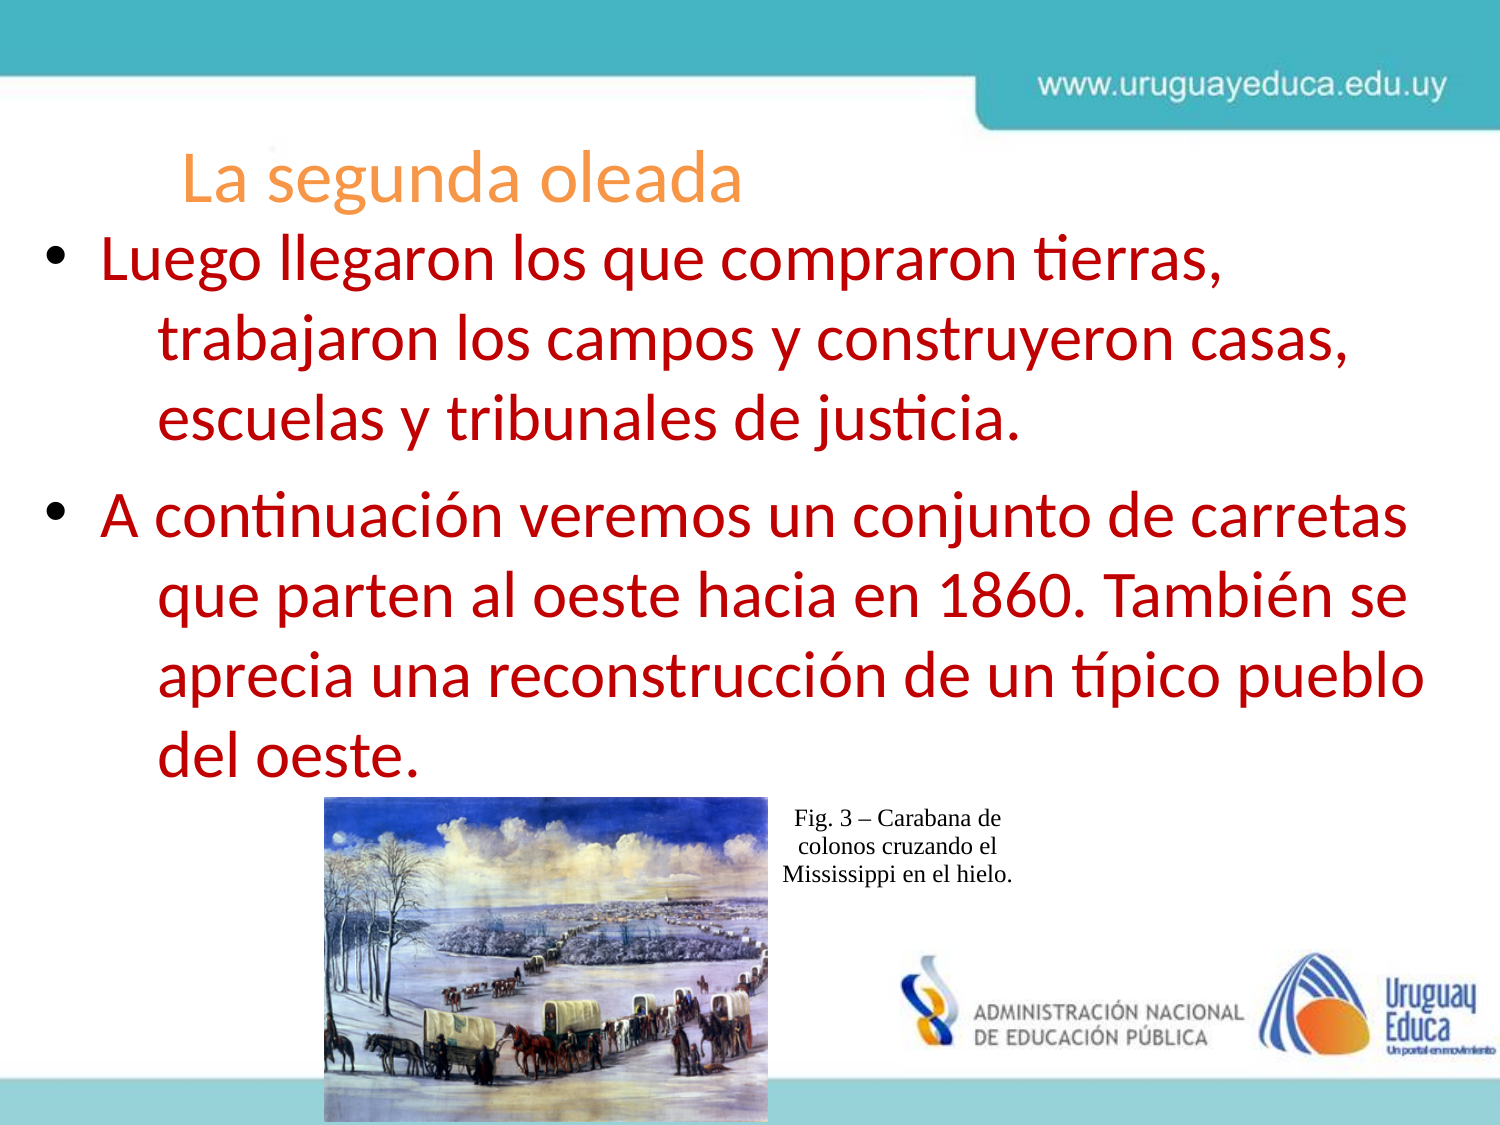

# La segunda oleada
Luego llegaron los que compraron tierras, trabajaron los campos y construyeron casas, escuelas y tribunales de justicia.
A continuación veremos un conjunto de carretas que parten al oeste hacia en 1860. También se aprecia una reconstrucción de un típico pueblo del oeste.
Fig. 3 – Carabana de colonos cruzando el Mississippi en el hielo.